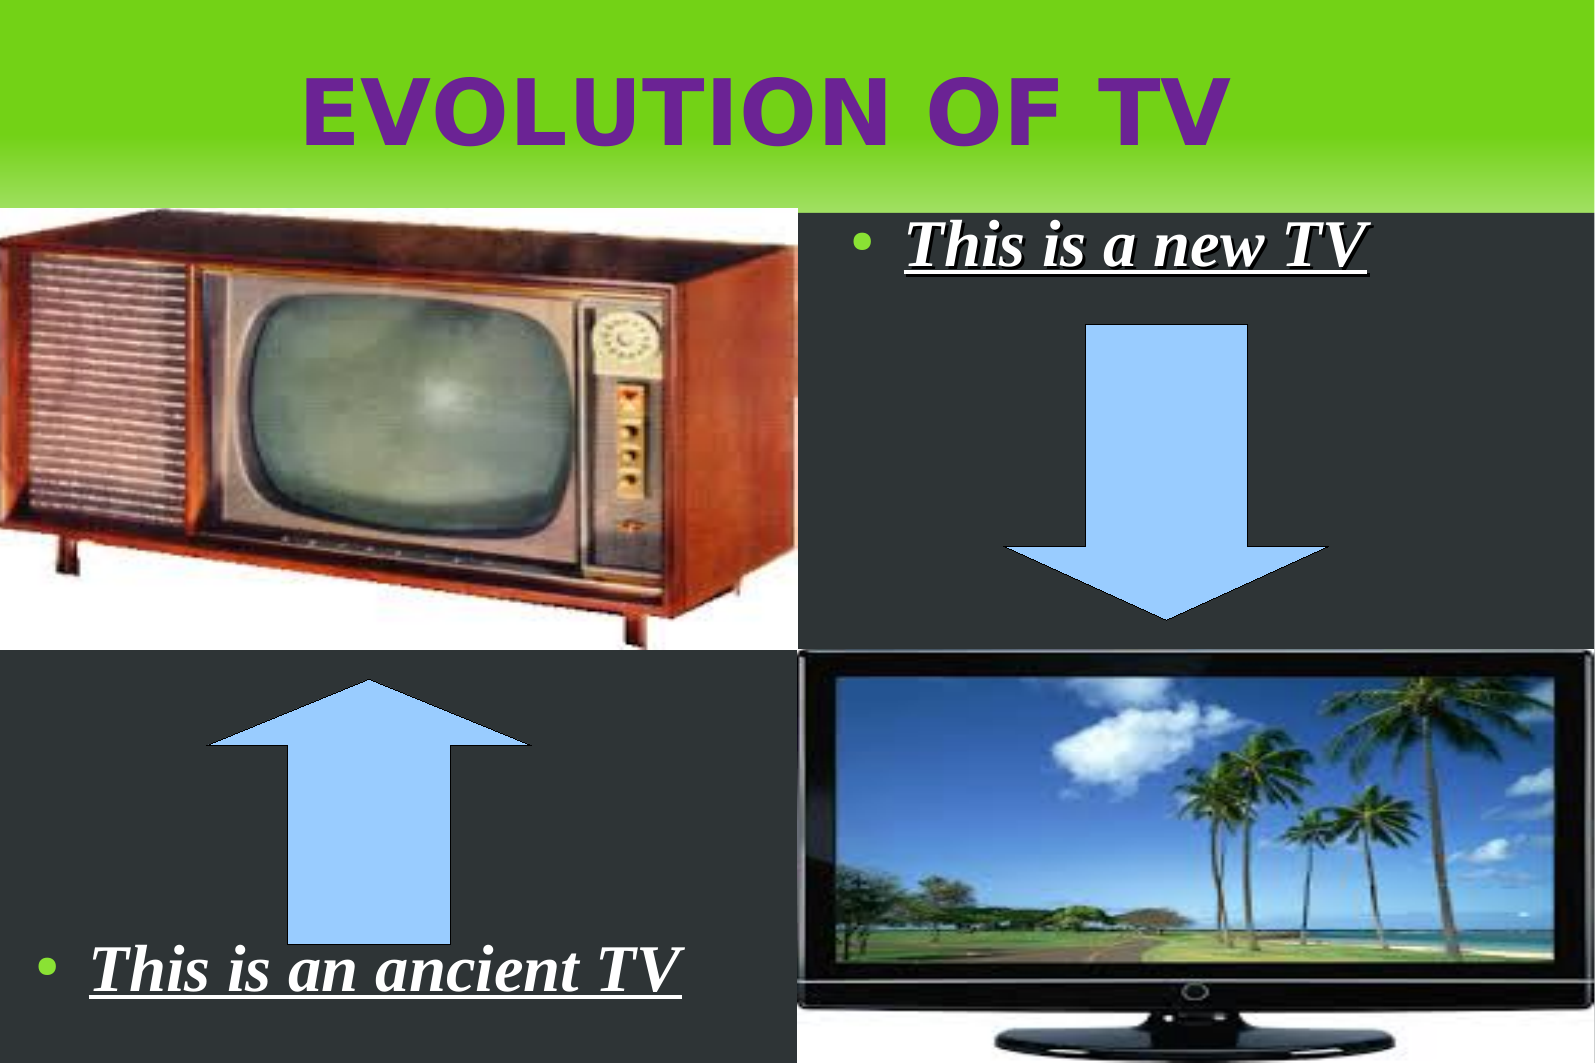

# EVOLUTION OF TV
This is an ancient TV
 This is an ancient TV
This is a new TV